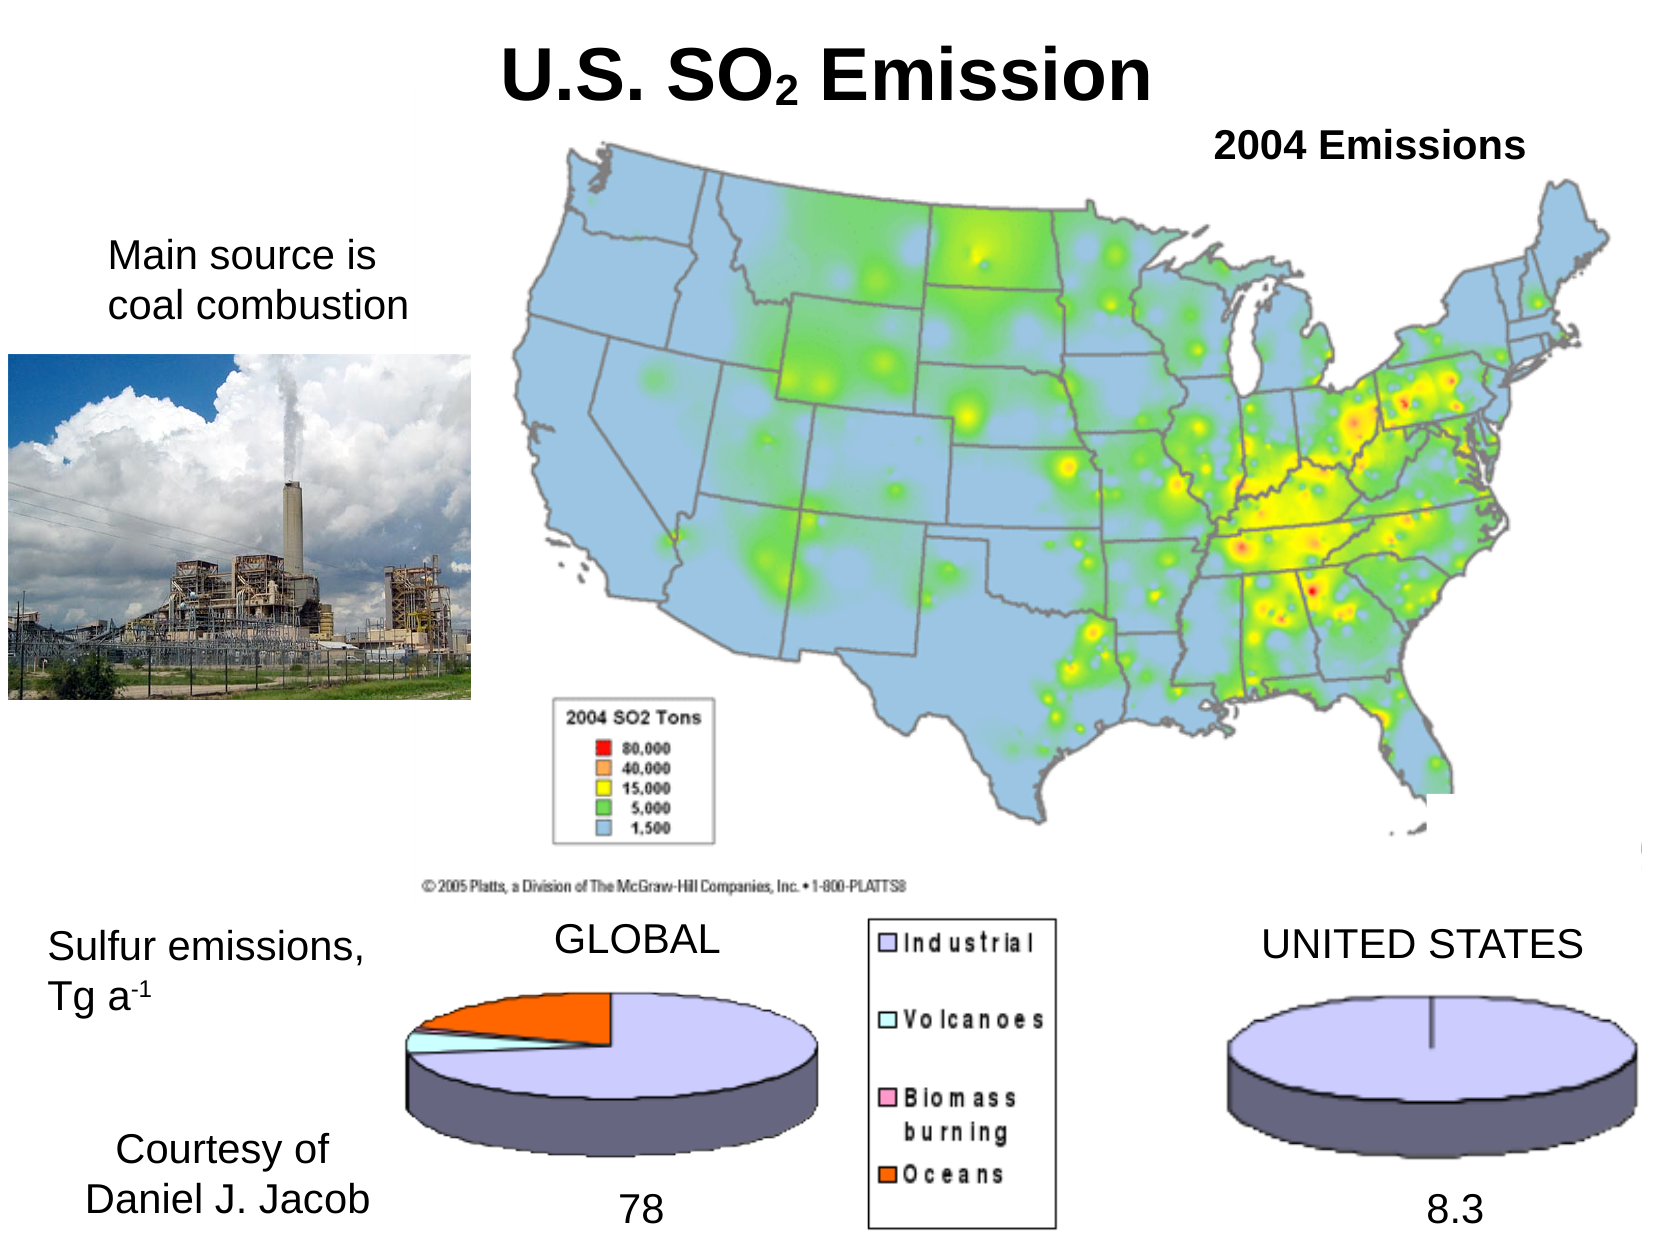

U.S. SO2 Emission
 2004 Emissions
Main source is
coal combustion
GLOBAL
UNITED STATES
Sulfur emissions,
Tg a-1
Courtesy of
Daniel J. Jacob
78
8.3